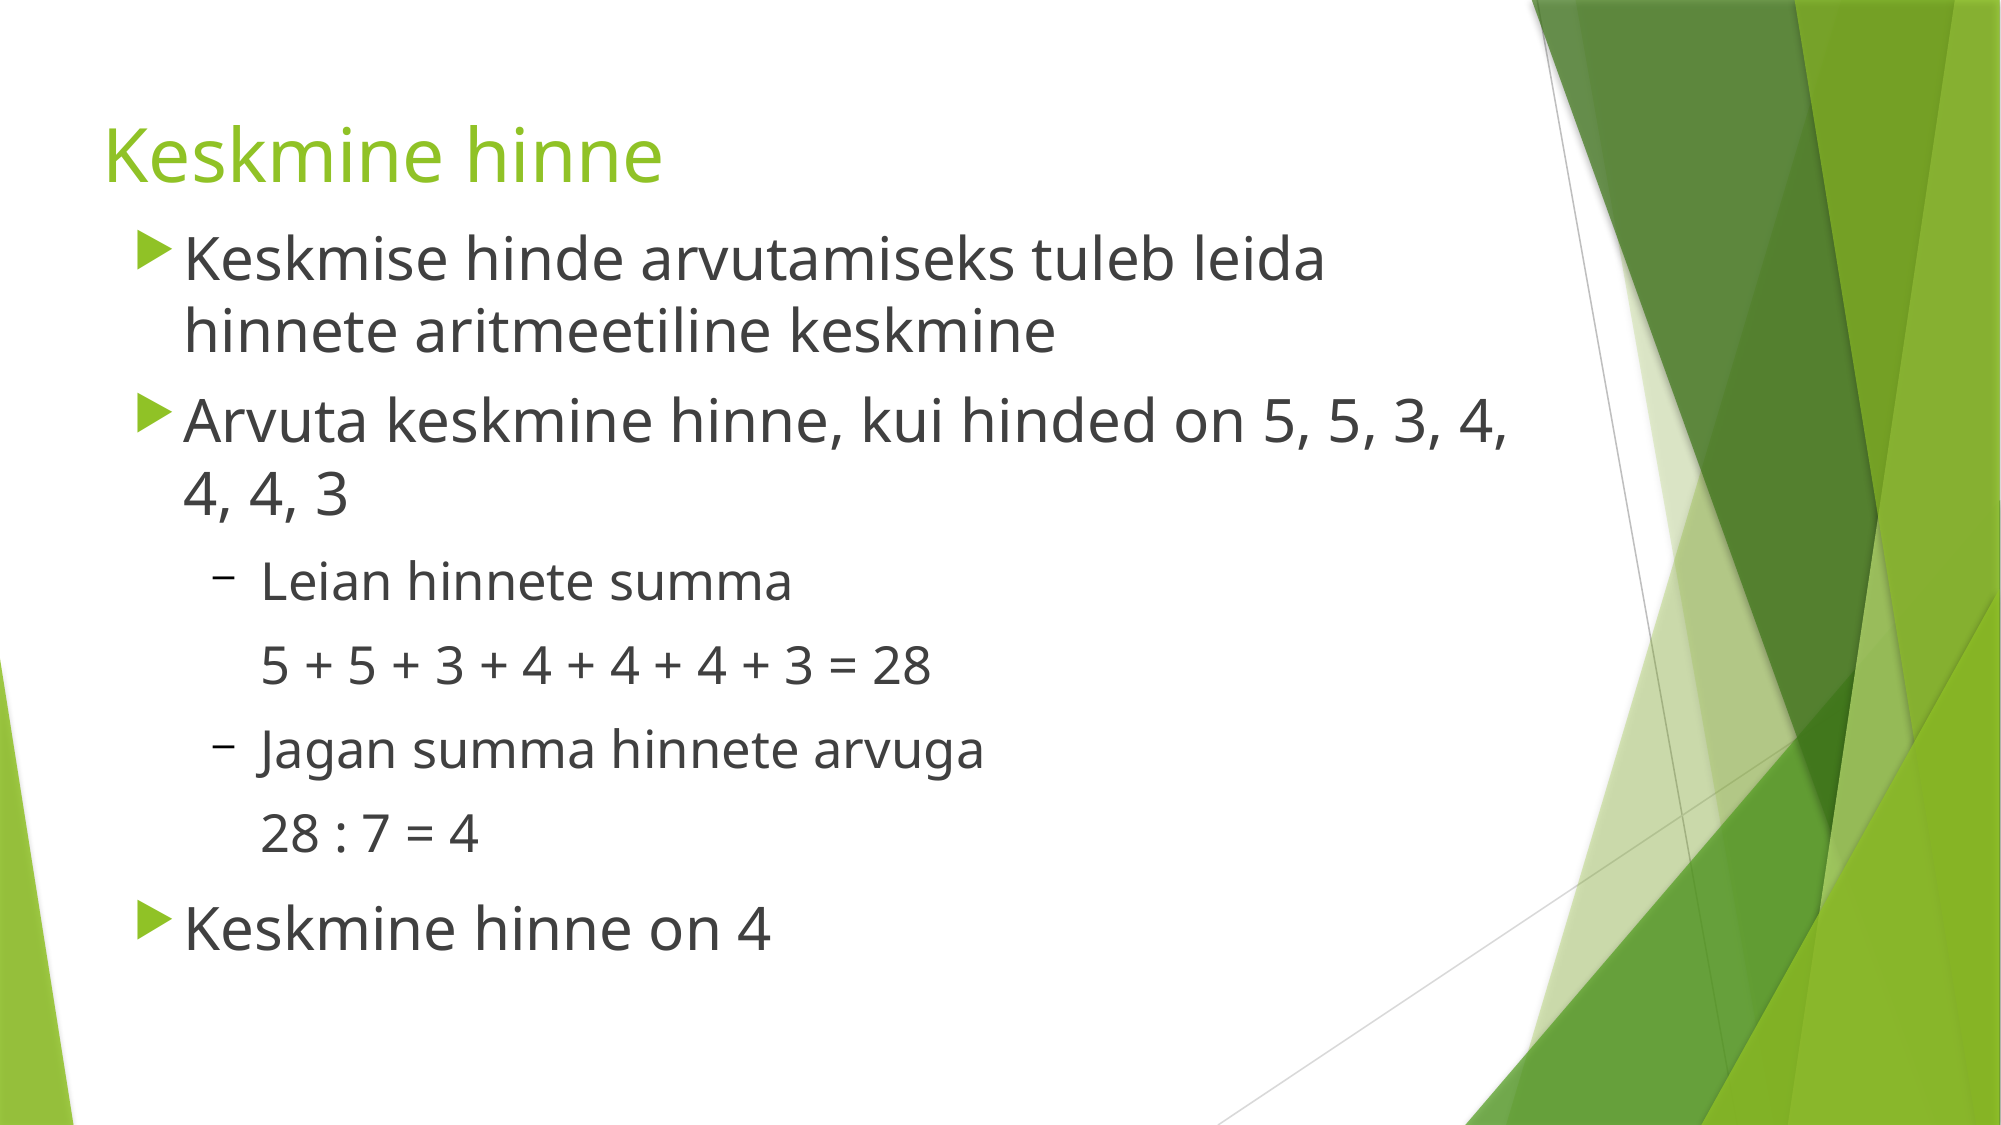

# Keskmine hinne
Keskmise hinde arvutamiseks tuleb leida hinnete aritmeetiline keskmine
Arvuta keskmine hinne, kui hinded on 5, 5, 3, 4, 4, 4, 3
Leian hinnete summa
5 + 5 + 3 + 4 + 4 + 4 + 3 = 28
Jagan summa hinnete arvuga
28 : 7 = 4
Keskmine hinne on 4